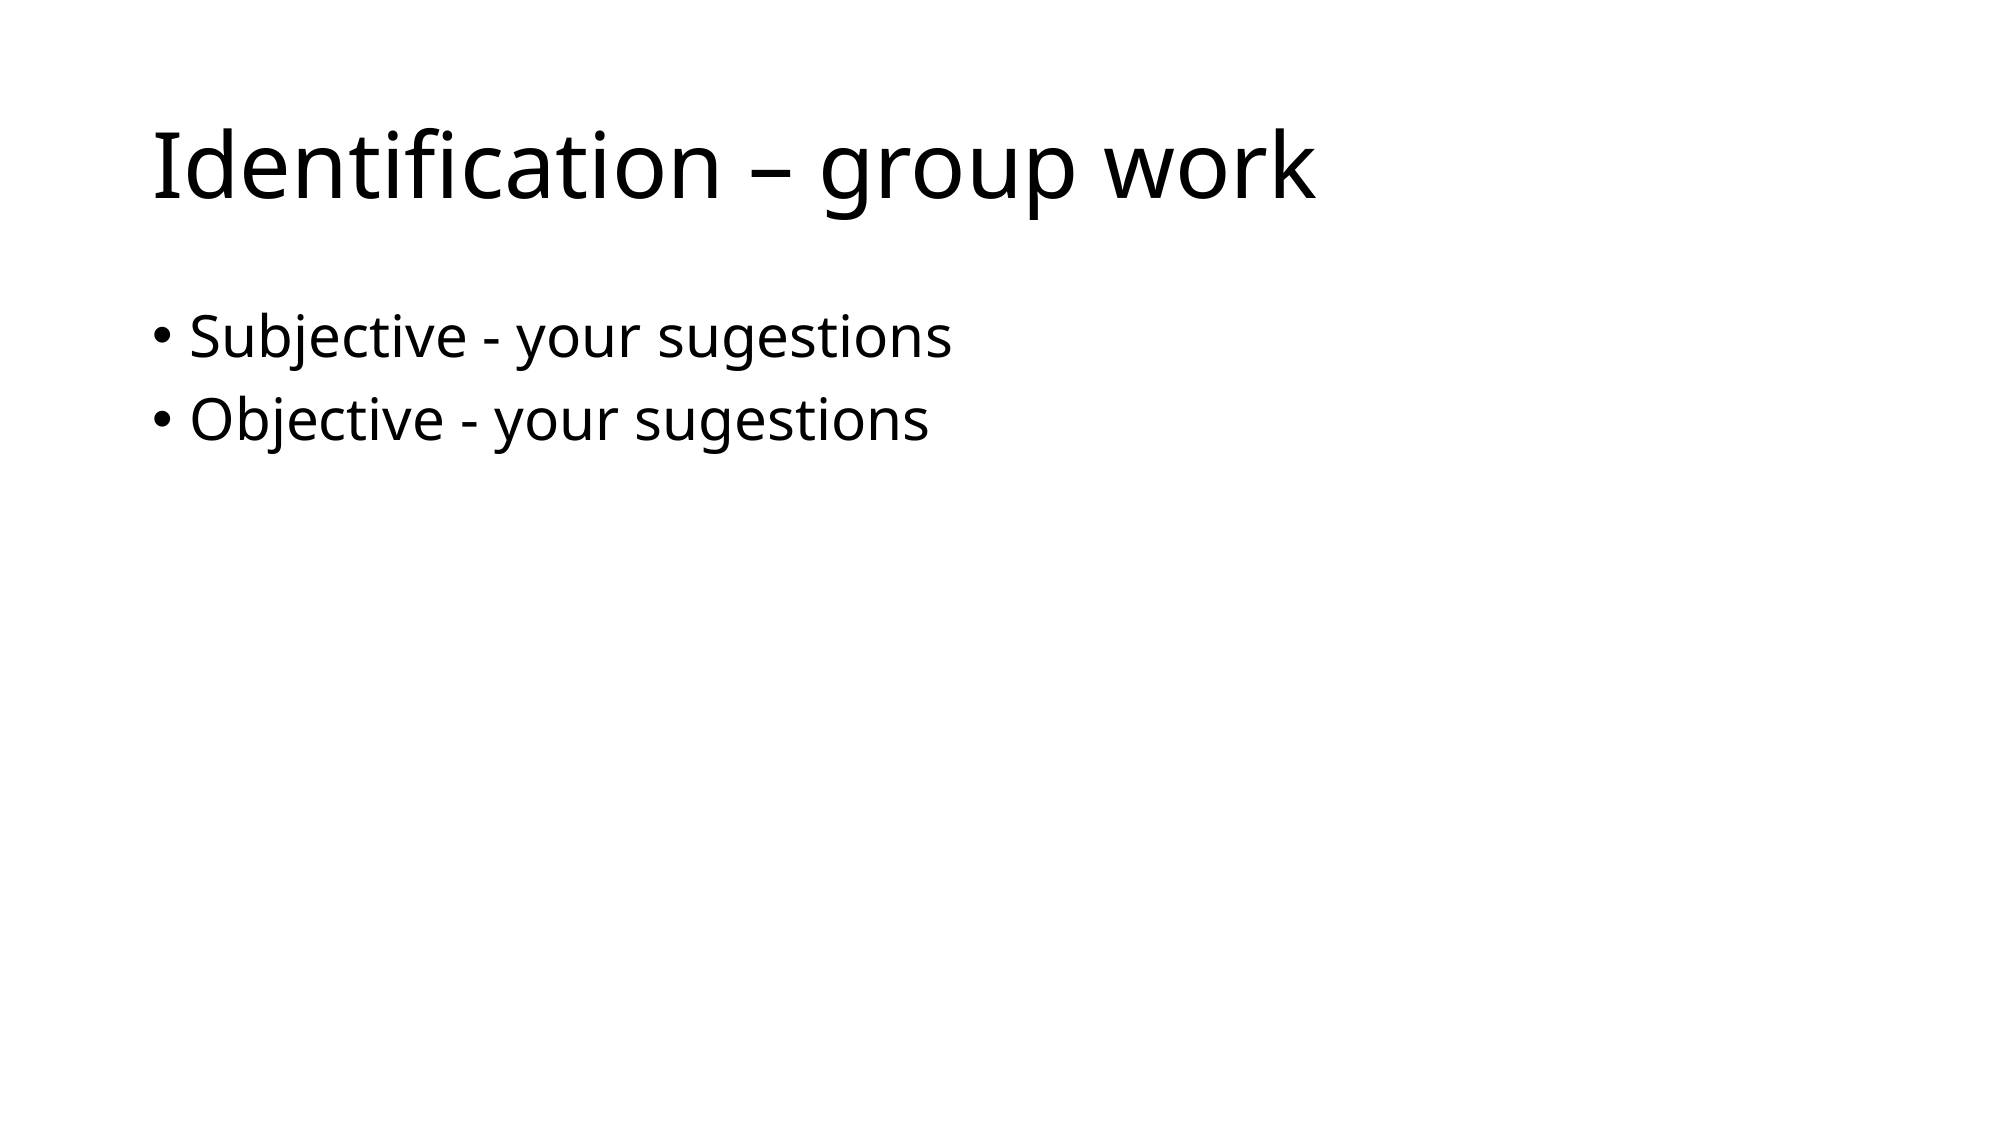

# Identification – group work
Subjective - your sugestions
Objective - your sugestions